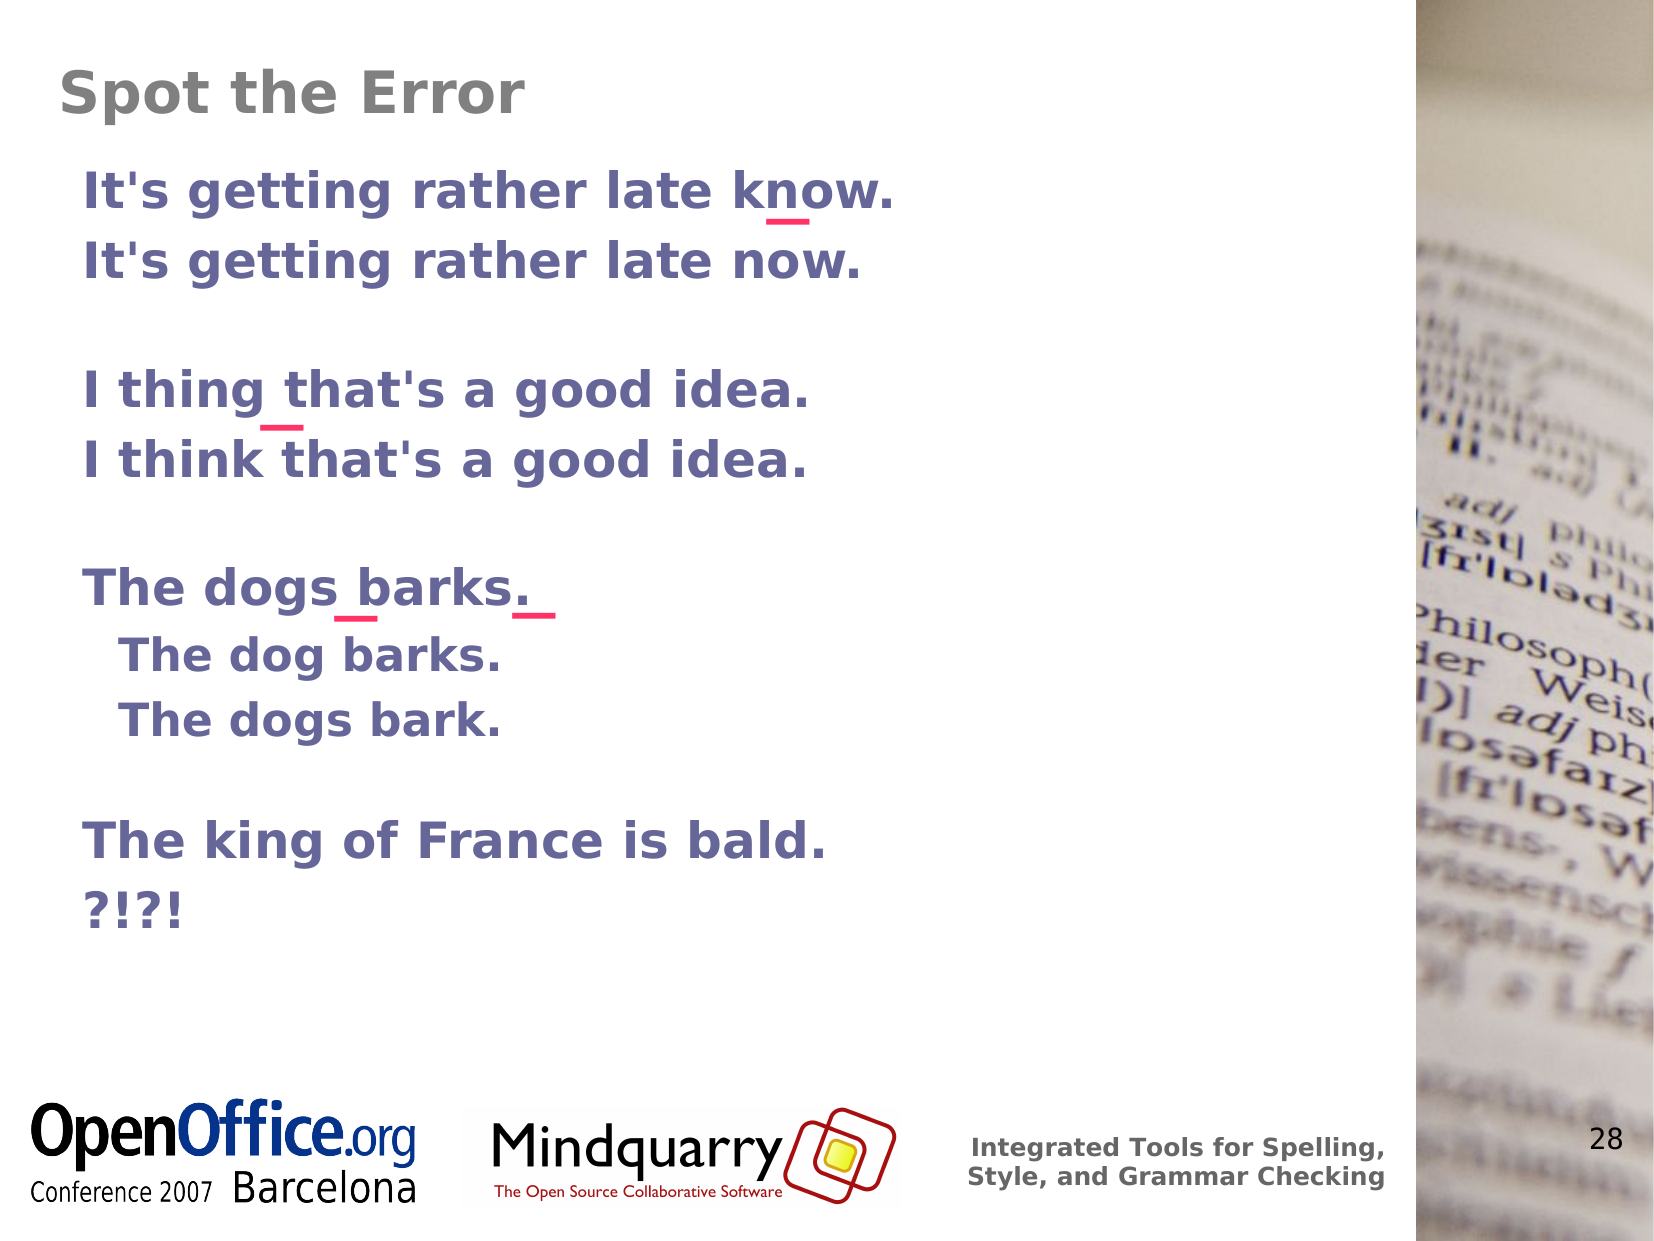

Spot the Error
It's getting rather late know.
It's getting rather late now.
I thing that's a good idea.
I think that's a good idea.
The dogs barks.
The dog barks.
The dogs bark.
The king of France is bald.
?!?!
_
_
_
_
28
#